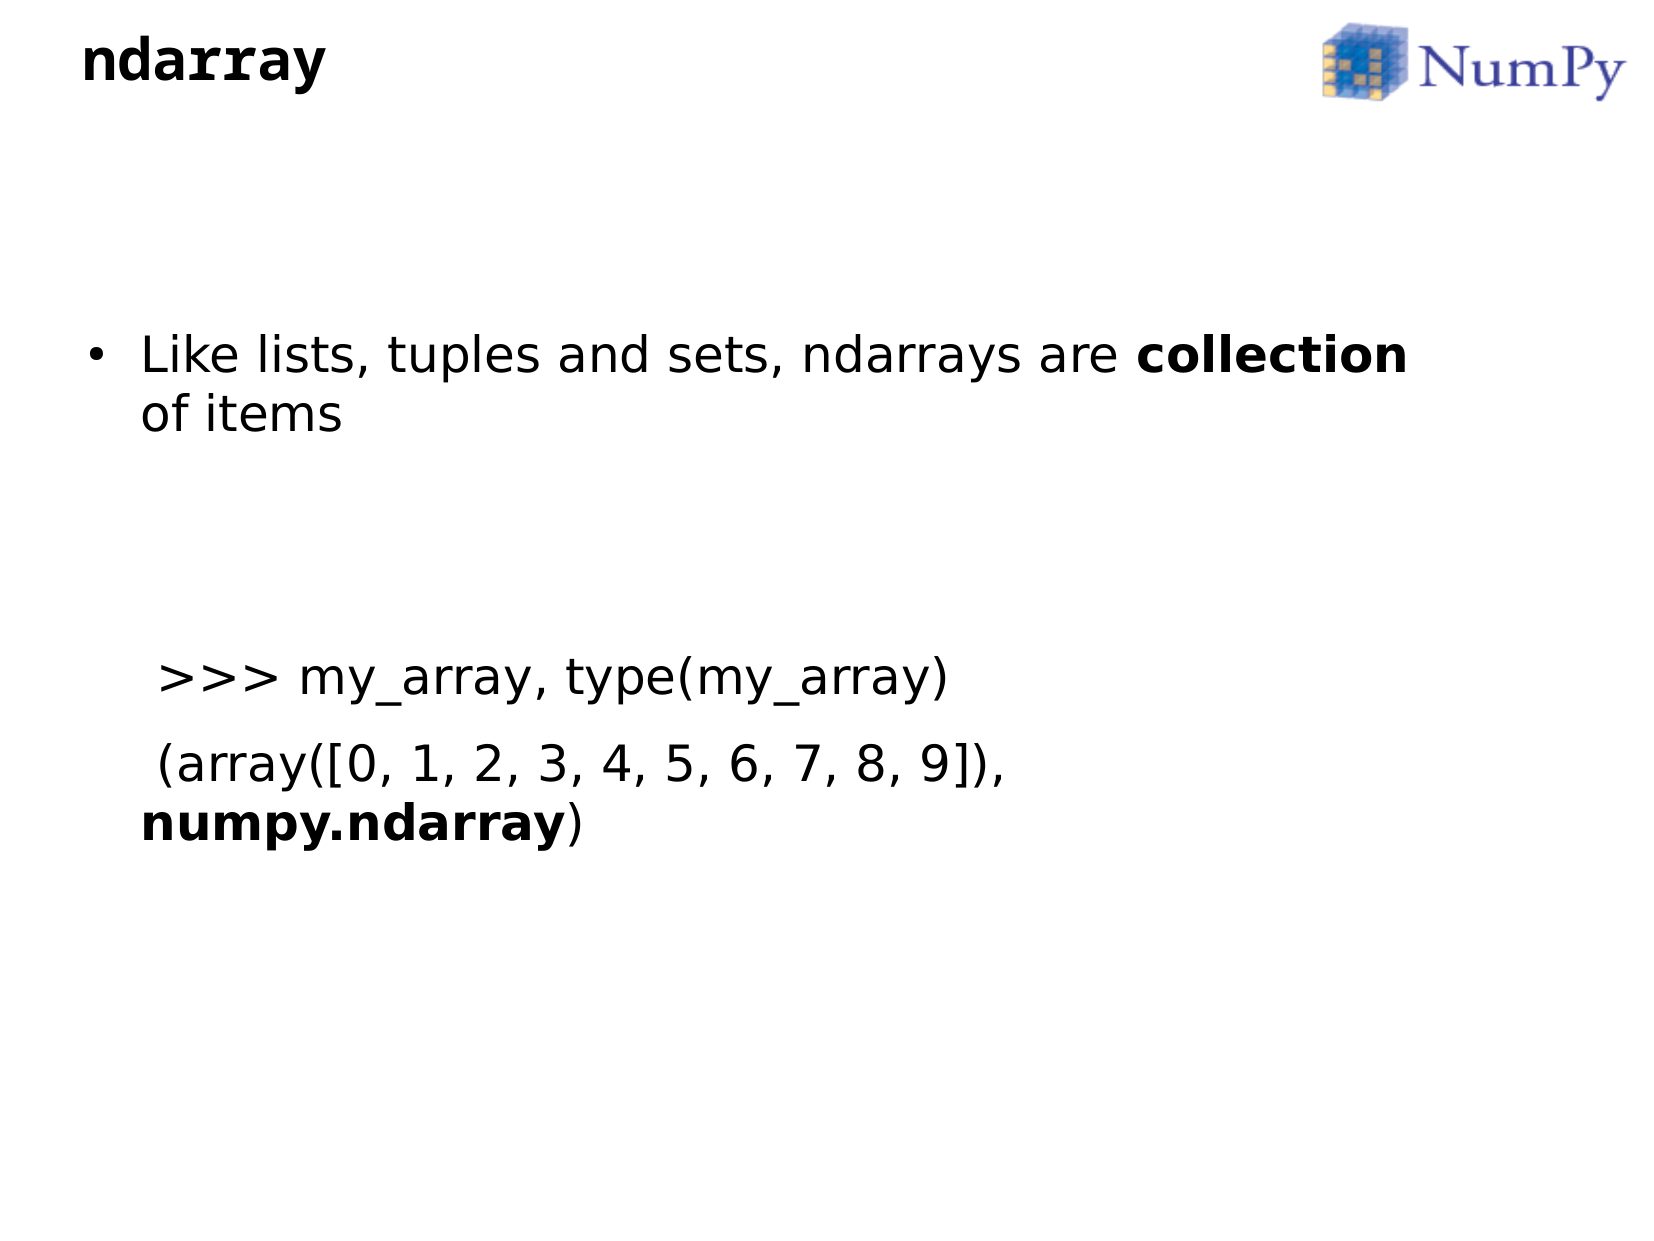

# ndarray
Like lists, tuples and sets, ndarrays are collection of items
 >>> my_array, type(my_array)
 (array([0, 1, 2, 3, 4, 5, 6, 7, 8, 9]), numpy.ndarray)